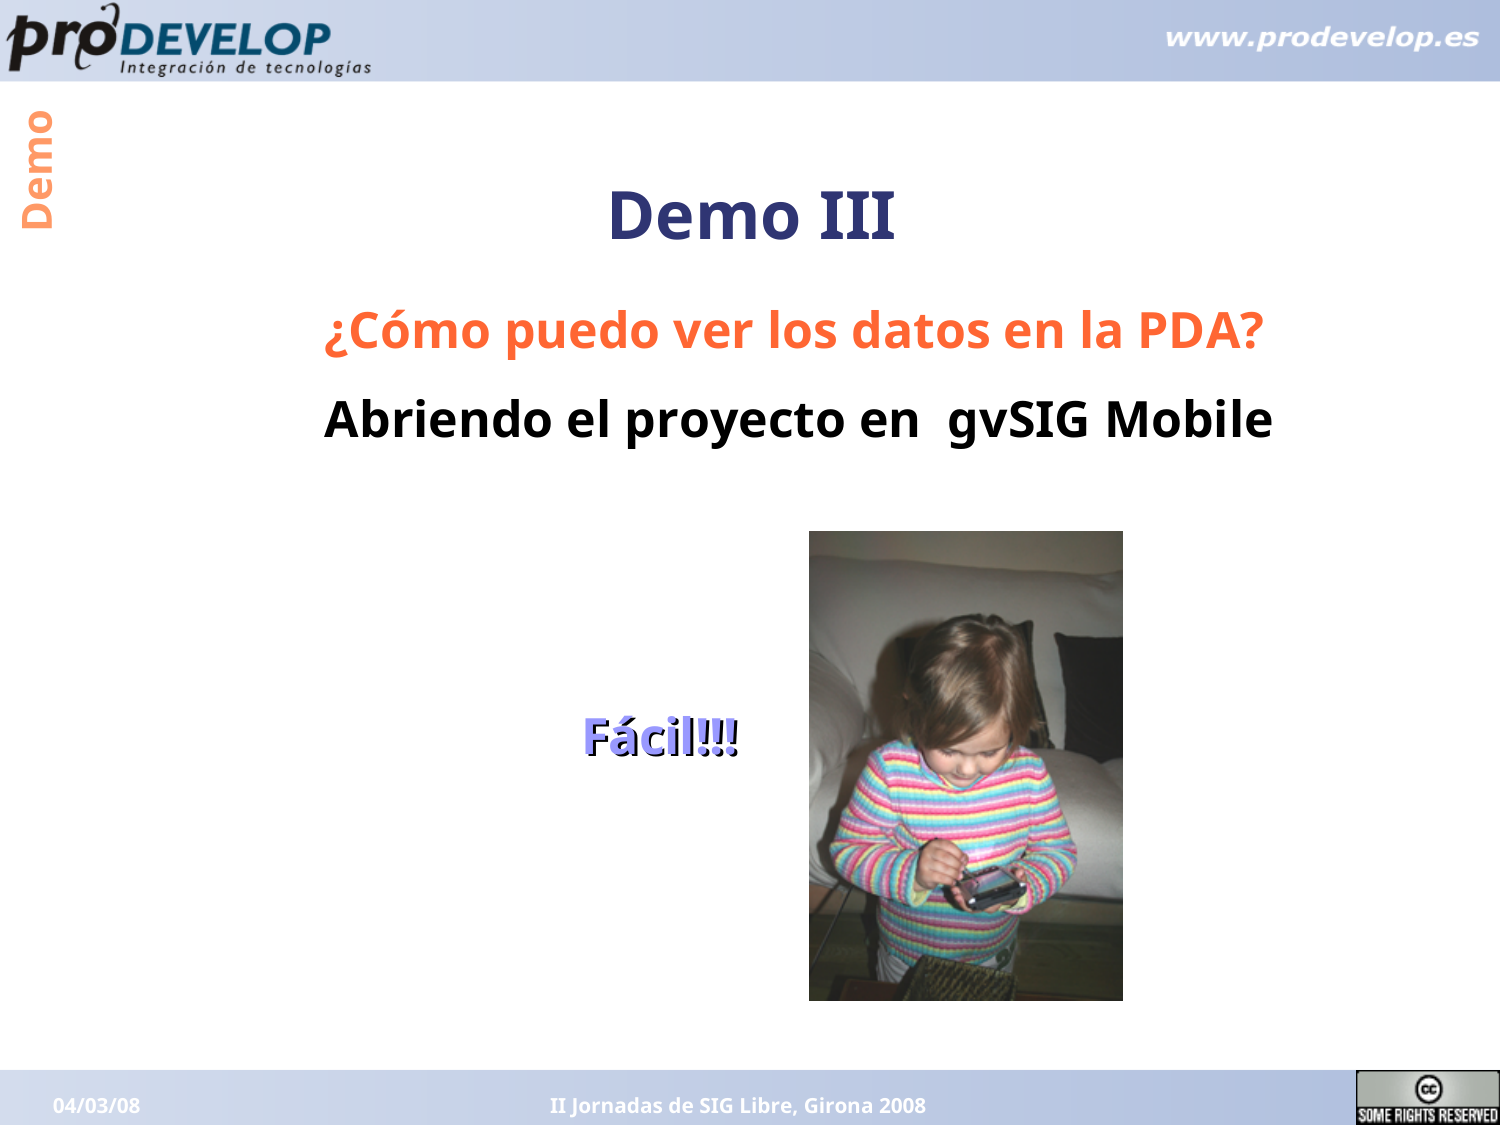

# Demo III
Demo
¿Cómo puedo ver los datos en la PDA?
Abriendo el proyecto en gvSIG Mobile
Fácil!!!
25/10/2006
16
Plan Difusión Interna gvSIG v. 2.0